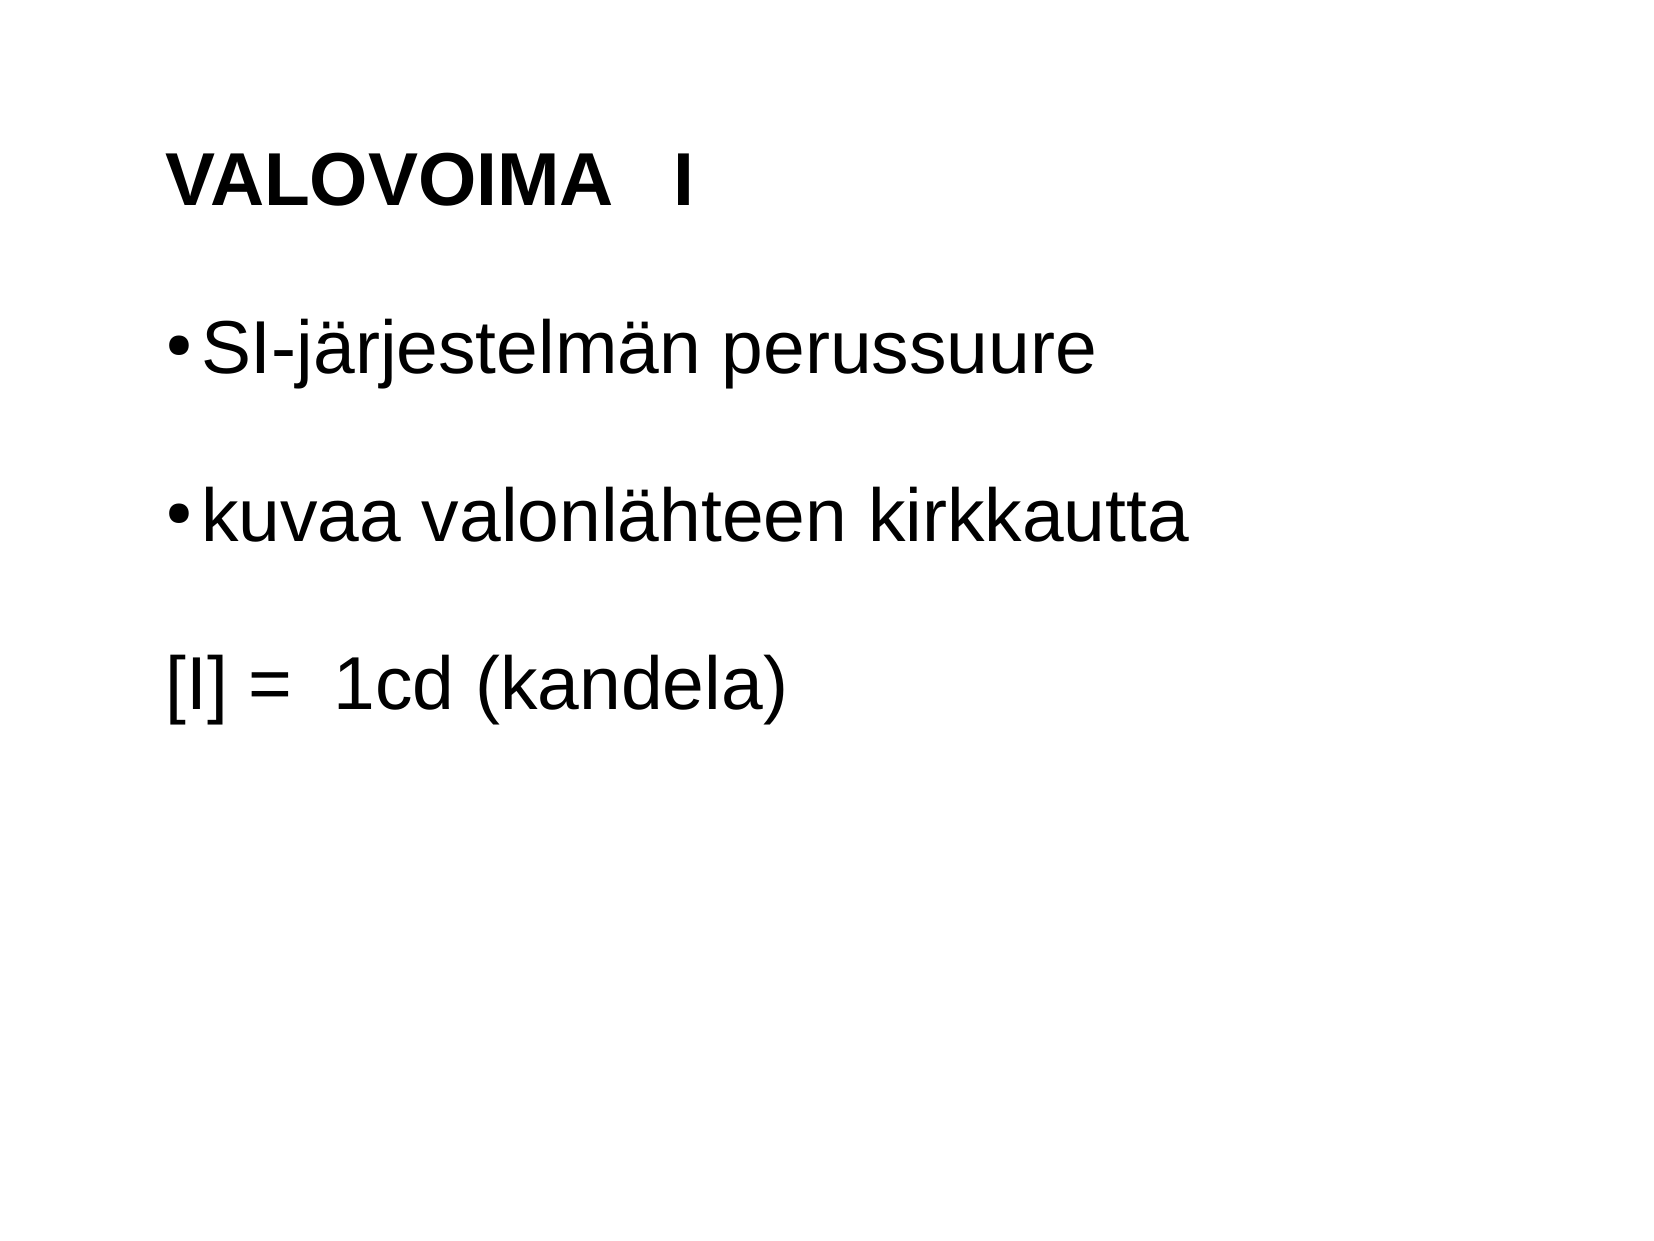

VALOVOIMA I
SI-järjestelmän perussuure
kuvaa valonlähteen kirkkautta
[I] = 1cd (kandela)